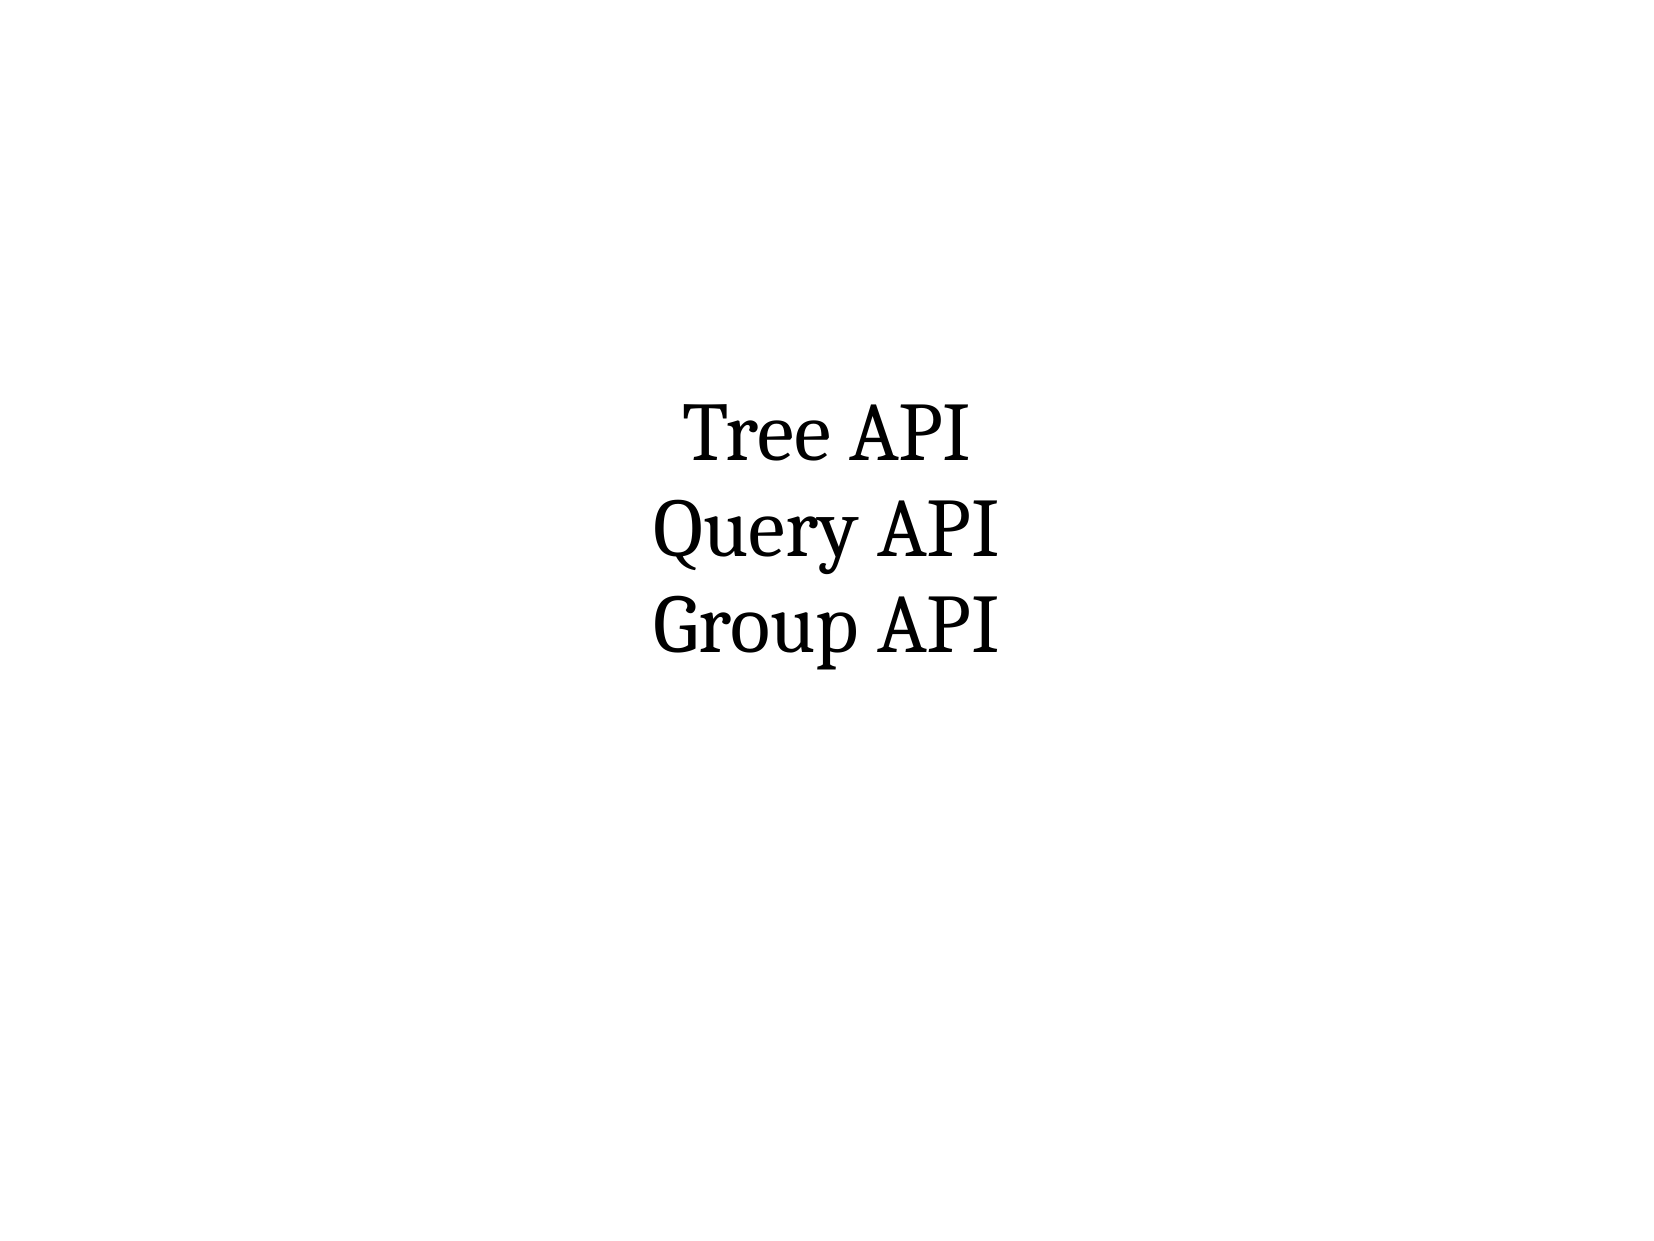

# Tree API
Query API
Group API